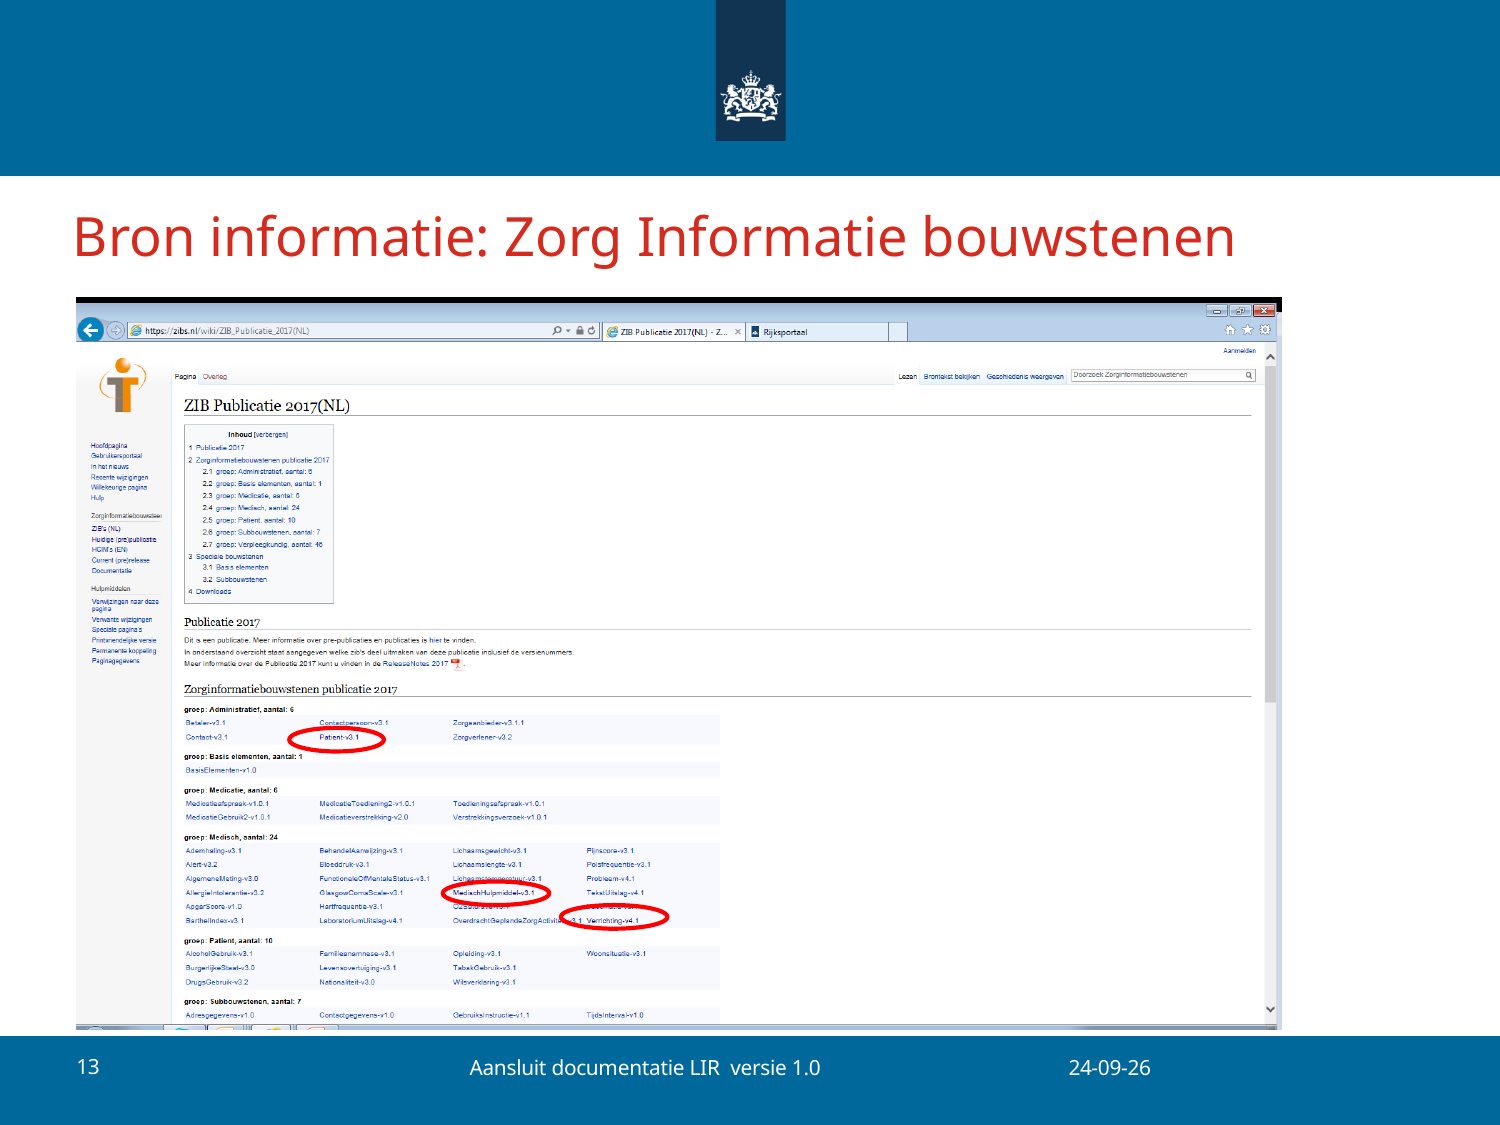

# Bron informatie: Zorg Informatie bouwstenen
Aansluit documentatie LIR versie 1.0